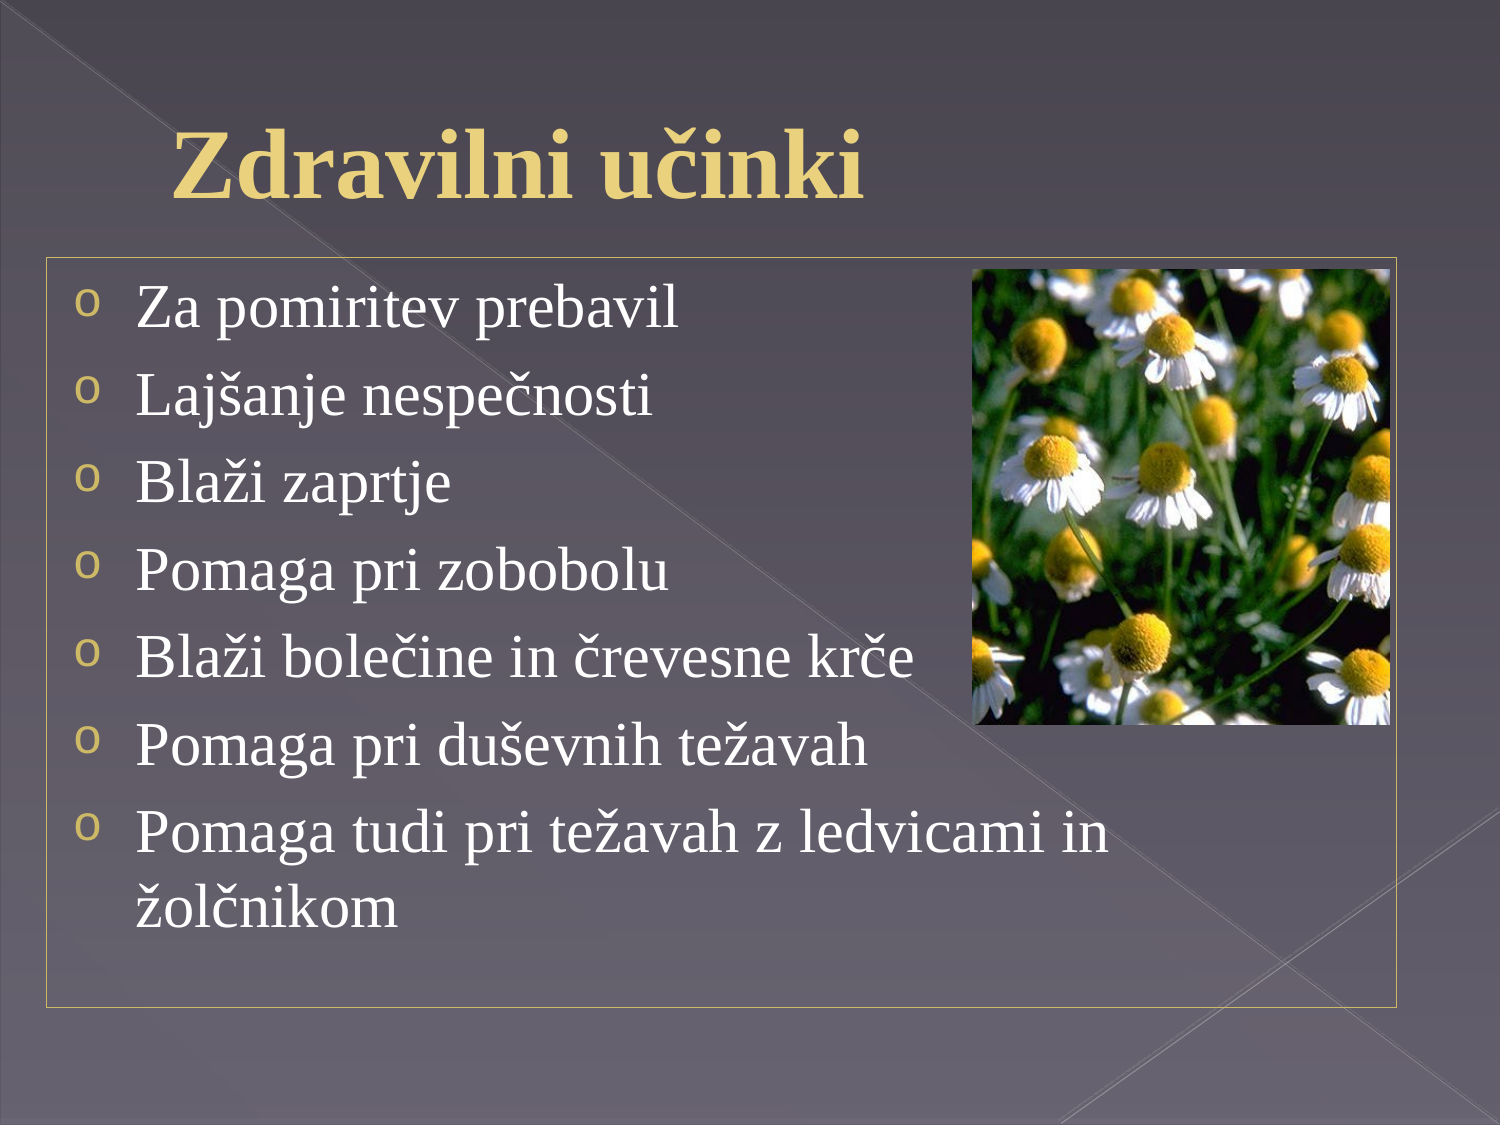

# Zdravilni učinki
Za pomiritev prebavil
Lajšanje nespečnosti
Blaži zaprtje
Pomaga pri zobobolu
Blaži bolečine in črevesne krče
Pomaga pri duševnih težavah
Pomaga tudi pri težavah z ledvicami in žolčnikom